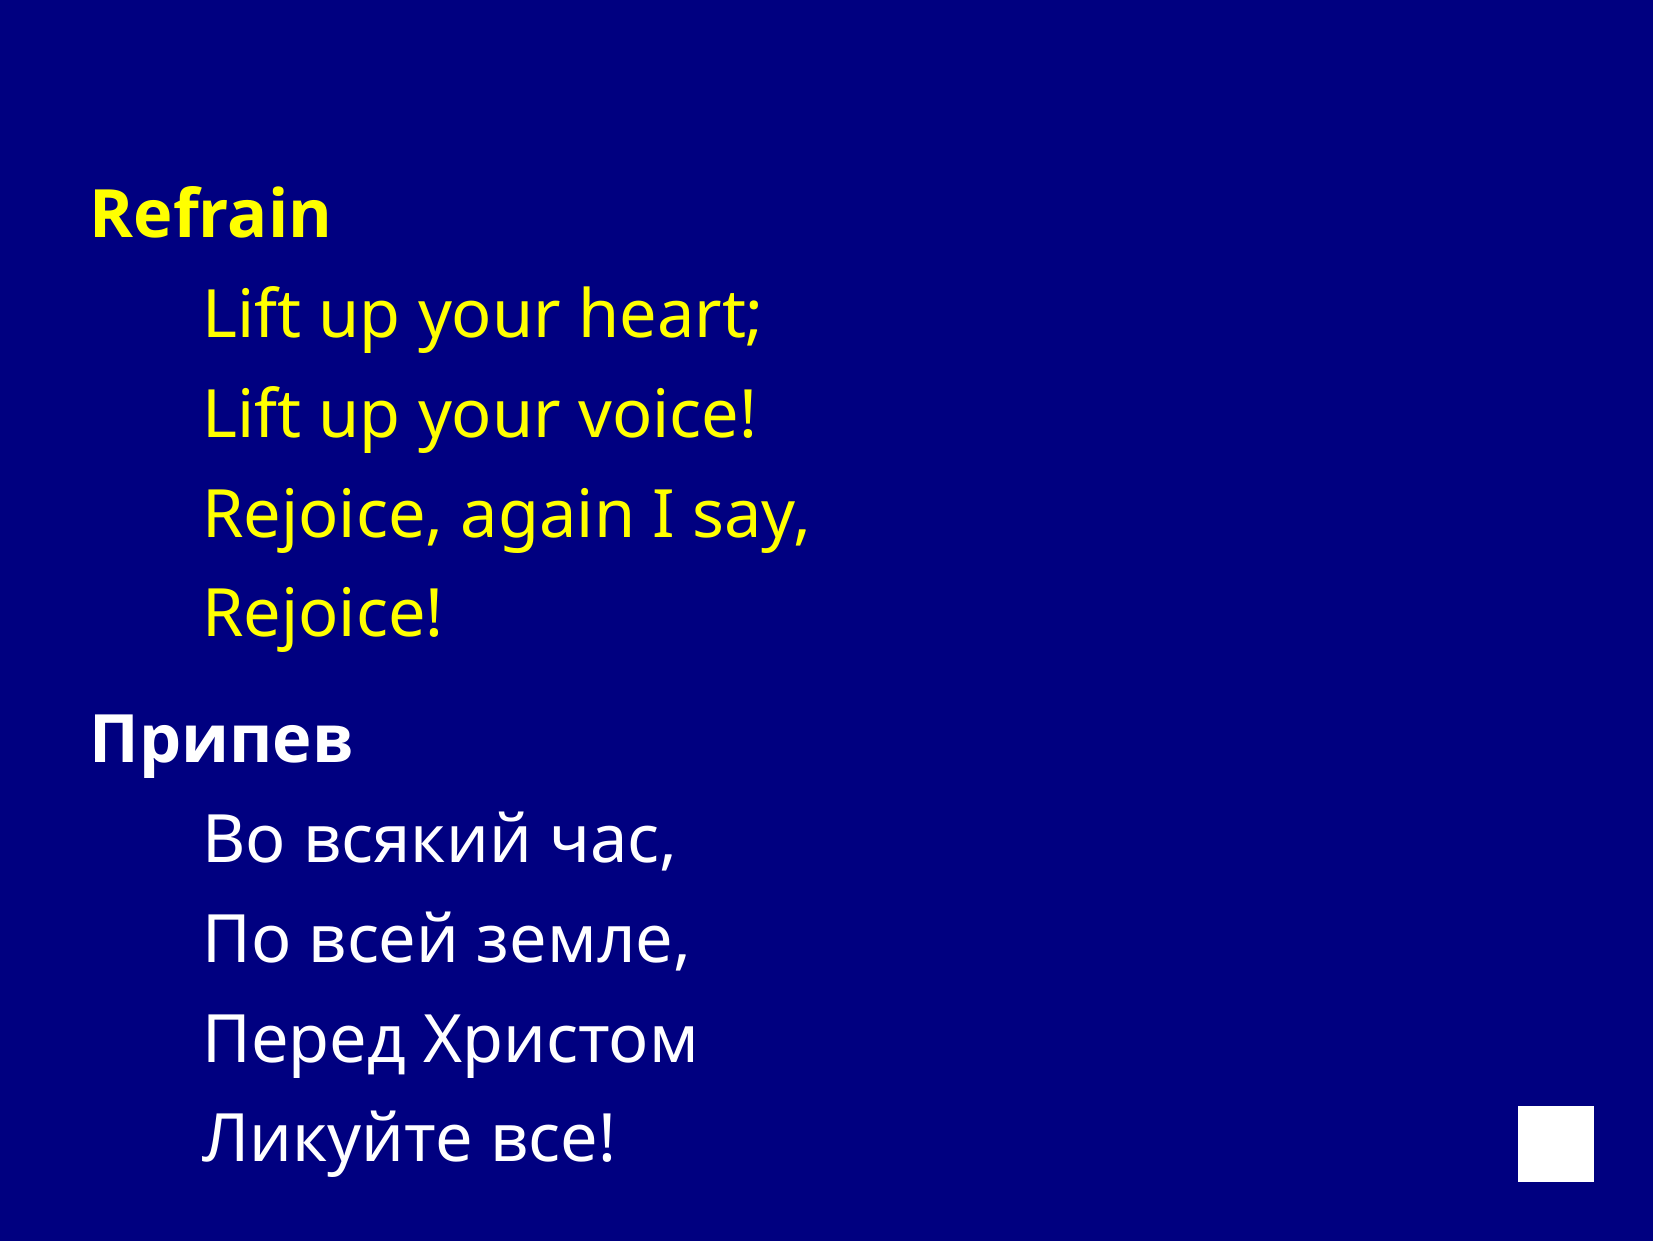

Refrain
	Lift up your heart;
	Lift up your voice!
	Rejoice, again I say,
	Rejoice!
Припев
	Во всякий час,
	По всей земле,
	Перед Христом
	Ликуйте все!